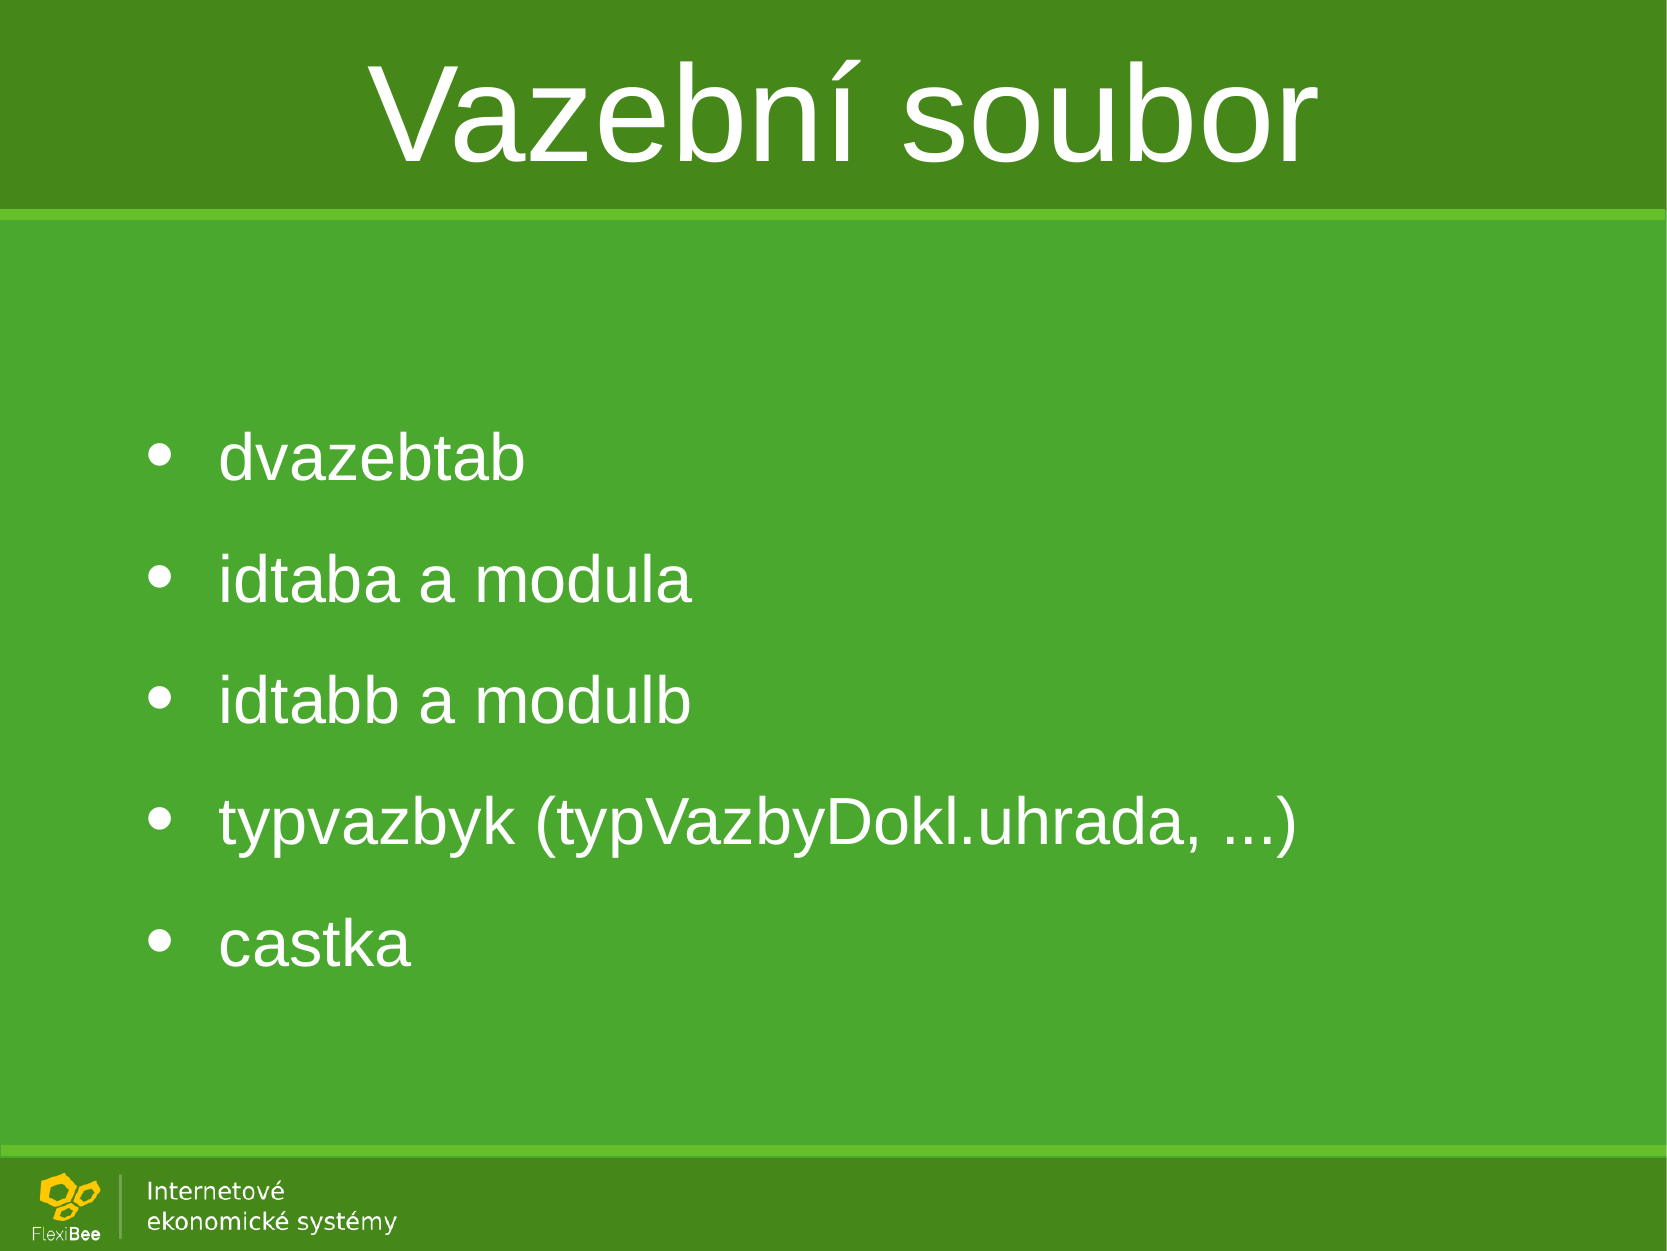

# Vazební soubor
dvazebtab
idtaba a modula
idtabb a modulb
typvazbyk (typVazbyDokl.uhrada, ...)
castka